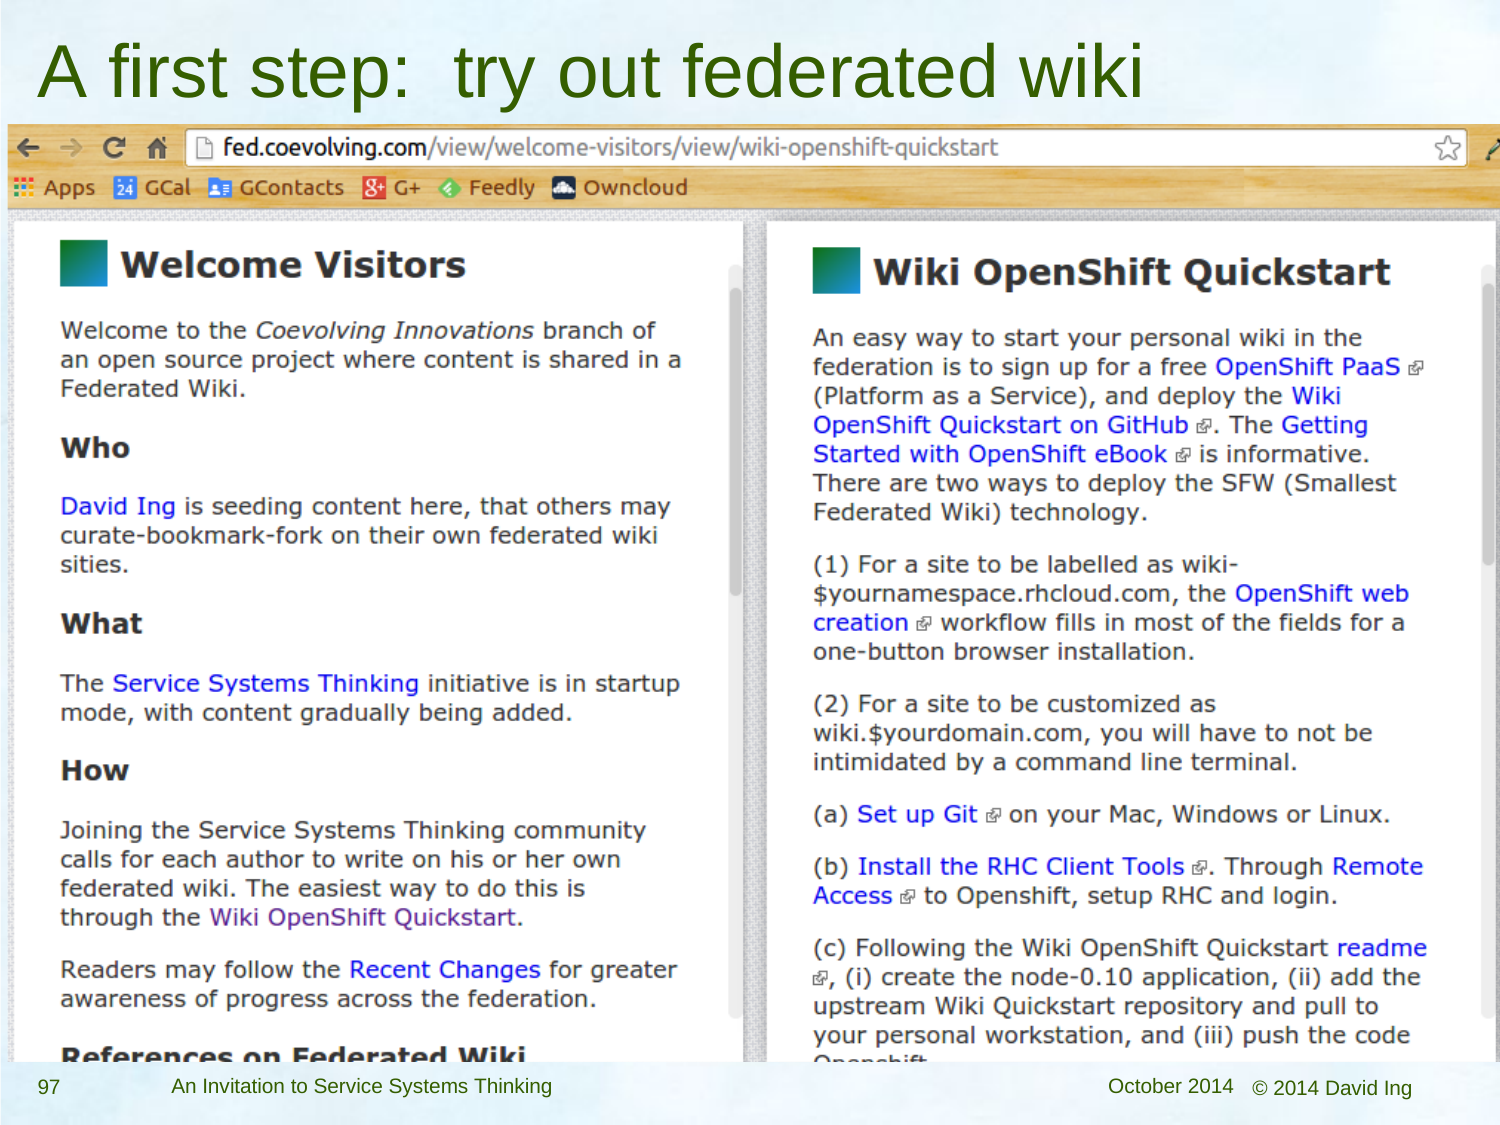

# A first step: try out federated wiki
An Invitation to Service Systems Thinking
October 2014
97